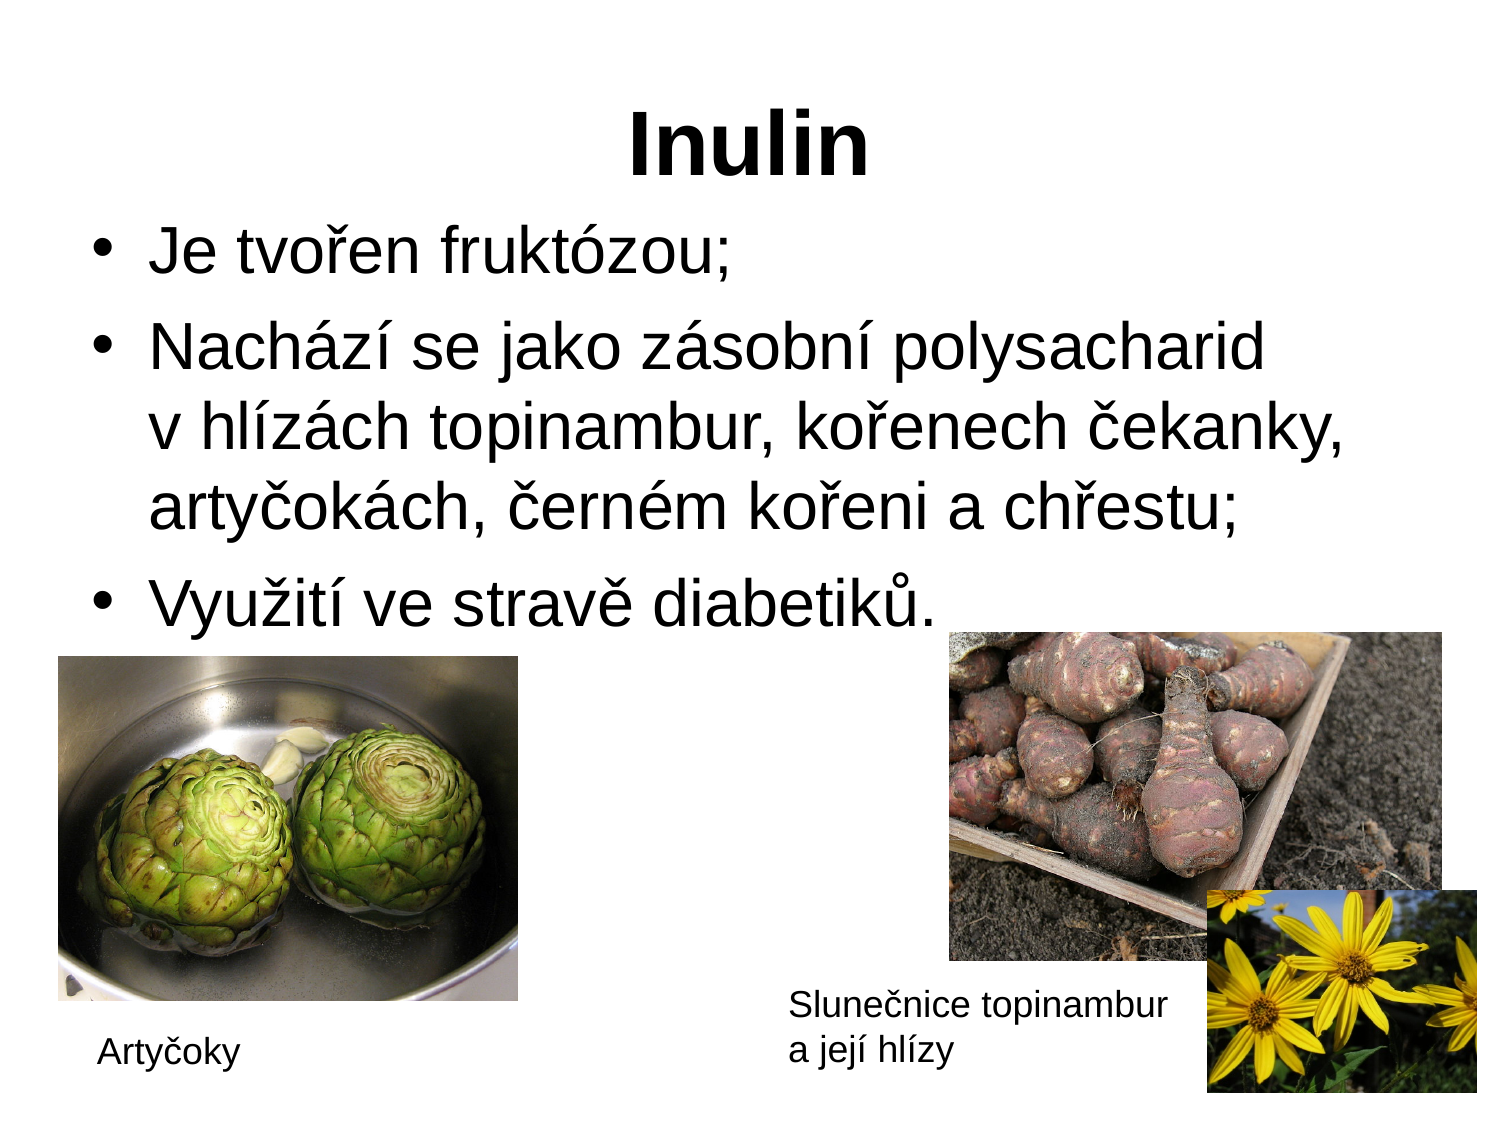

# Inulin
Je tvořen fruktózou;
Nachází se jako zásobní polysacharid
v hlízách topinambur, kořenech čekanky, artyčokách, černém kořeni a chřestu;
Využití ve stravě diabetiků.
Slunečnice topinambur a její hlízy
Artyčoky